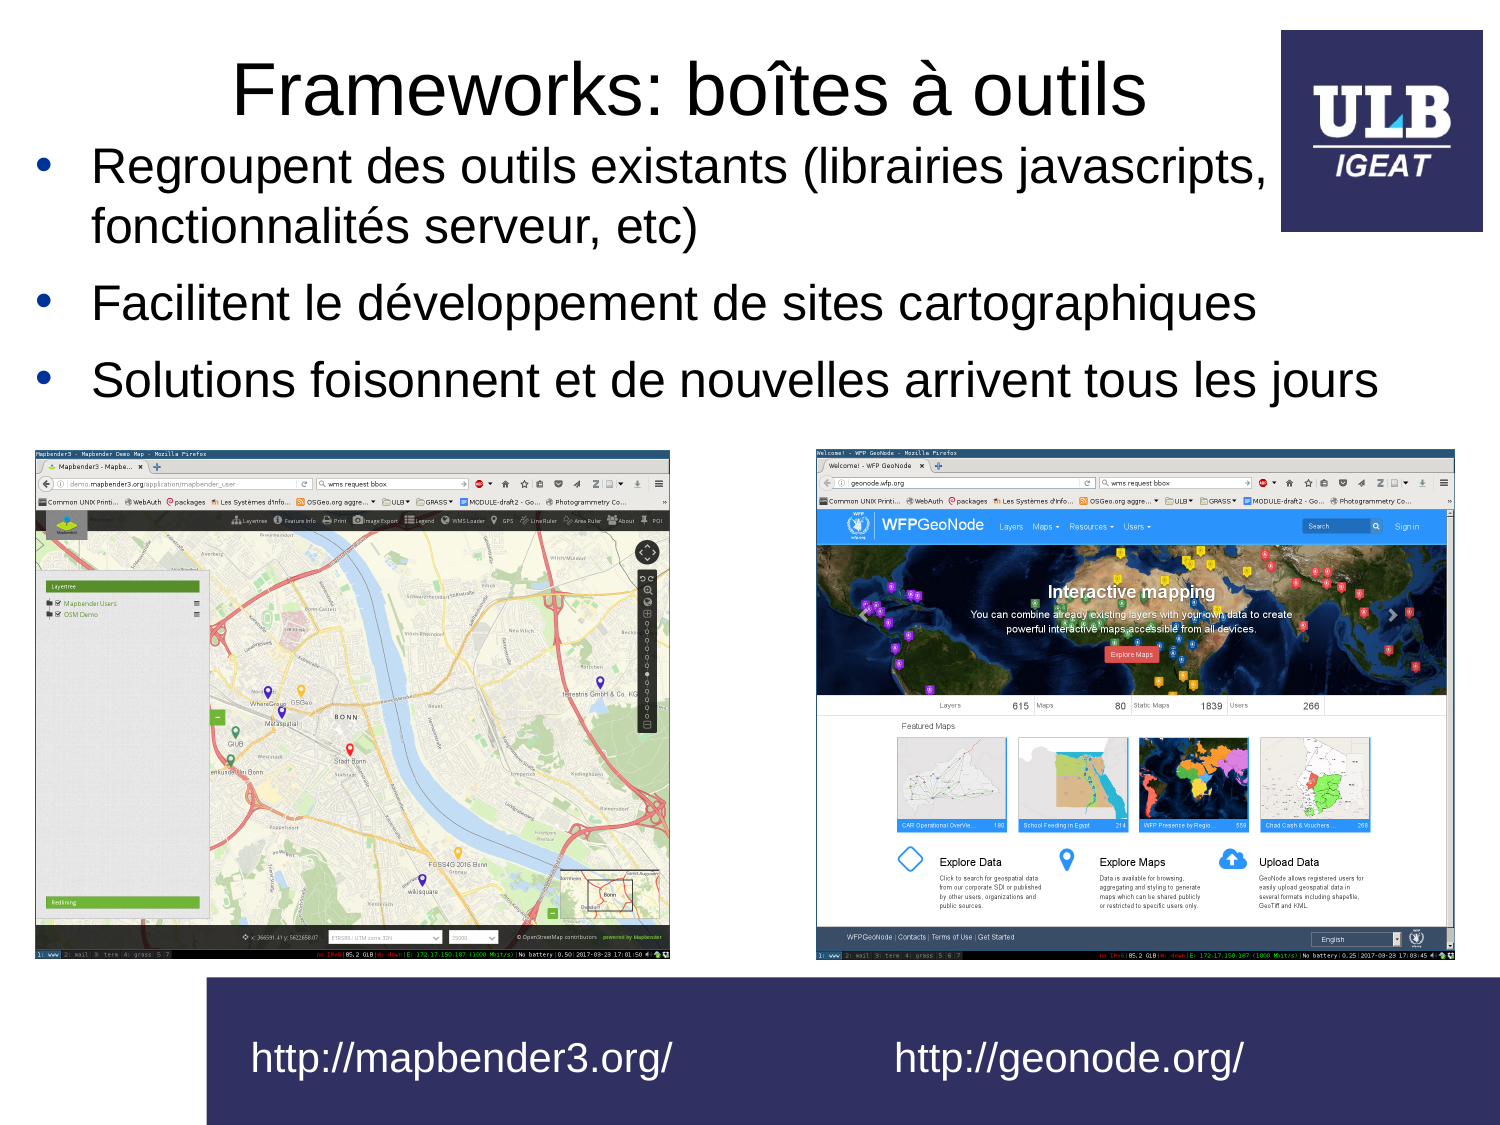

Frameworks: boîtes à outils
Regroupent des outils existants (librairies javascripts, fonctionnalités serveur, etc)
Facilitent le développement de sites cartographiques
Solutions foisonnent et de nouvelles arrivent tous les jours
http://mapbender3.org/
http://geonode.org/